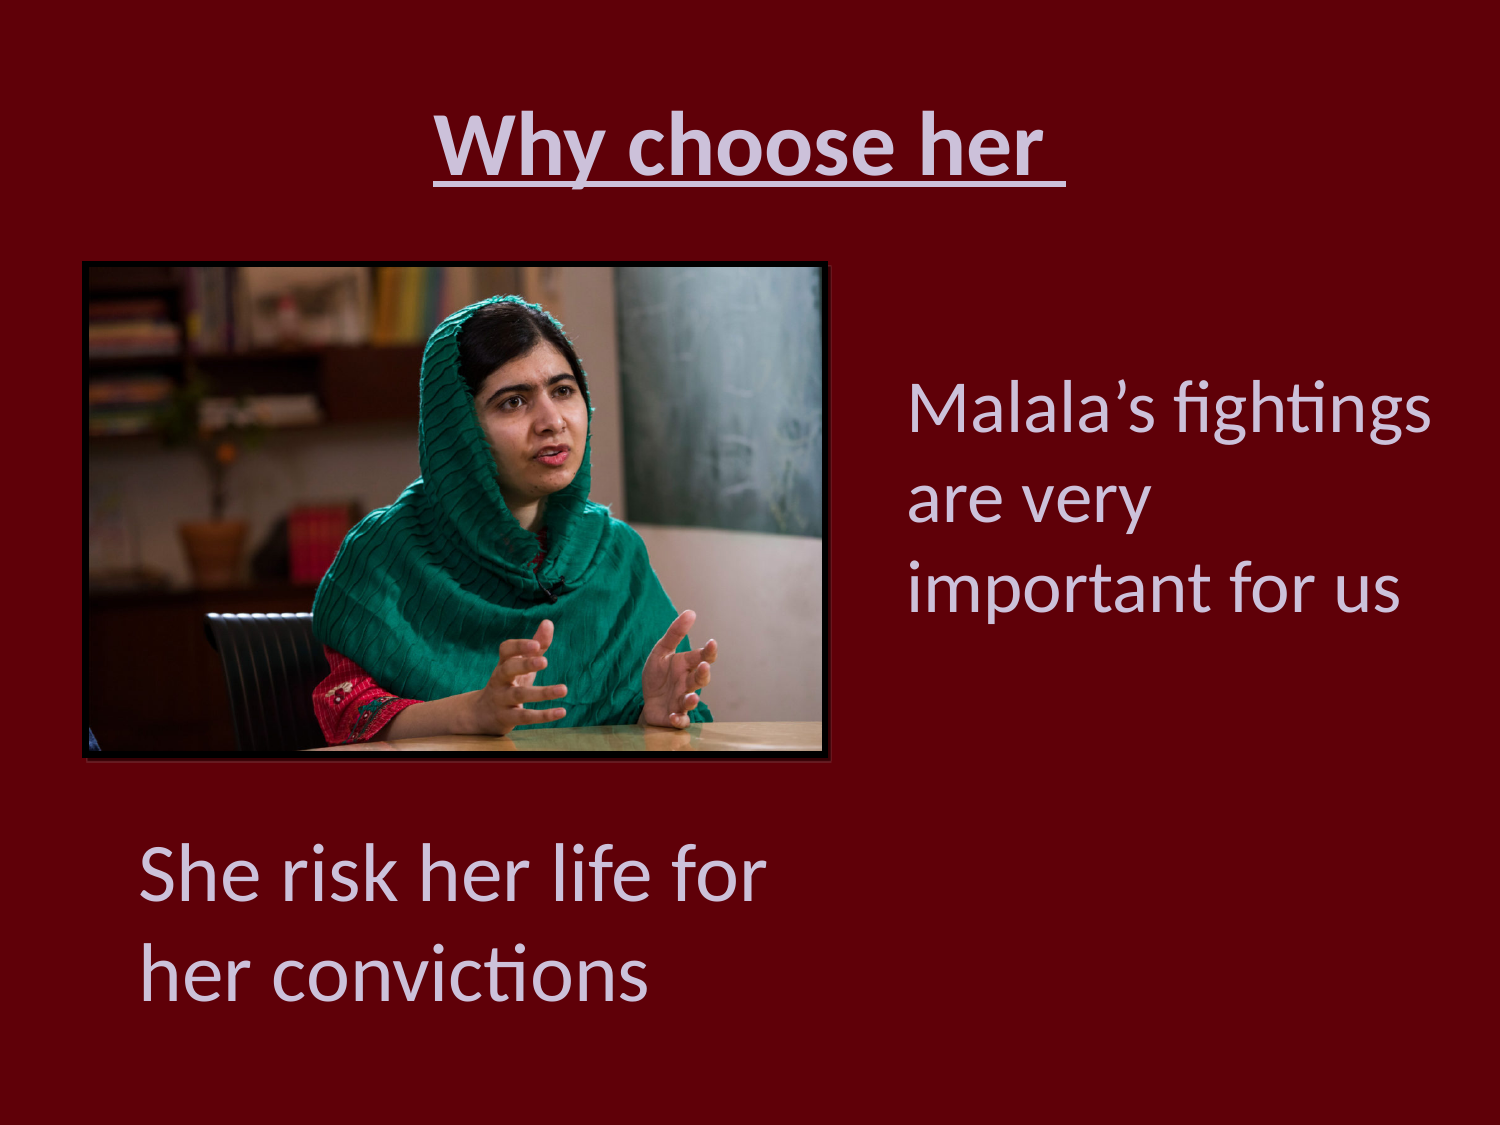

# Why choose her
Malala’s fightings are very important for us
She risk her life for her convictions